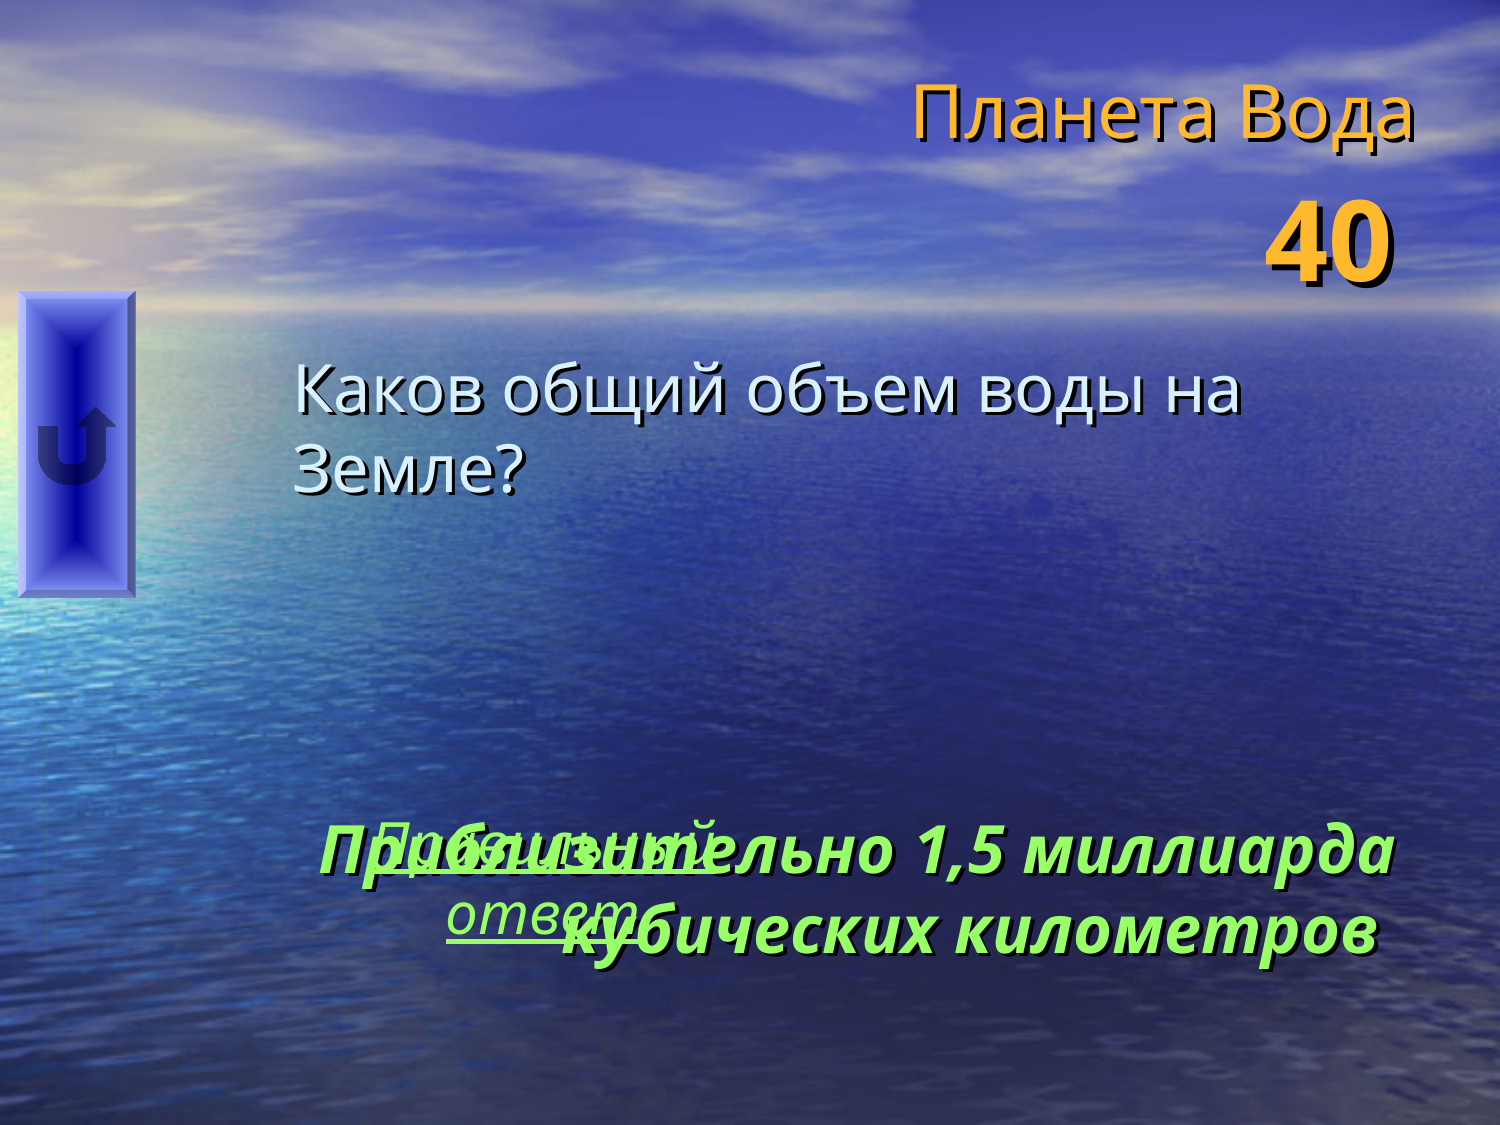

# Планета Вода
40
Каков общий объем воды на Земле?
Приблизительно 1,5 миллиарда кубических километров
Правильный ответ